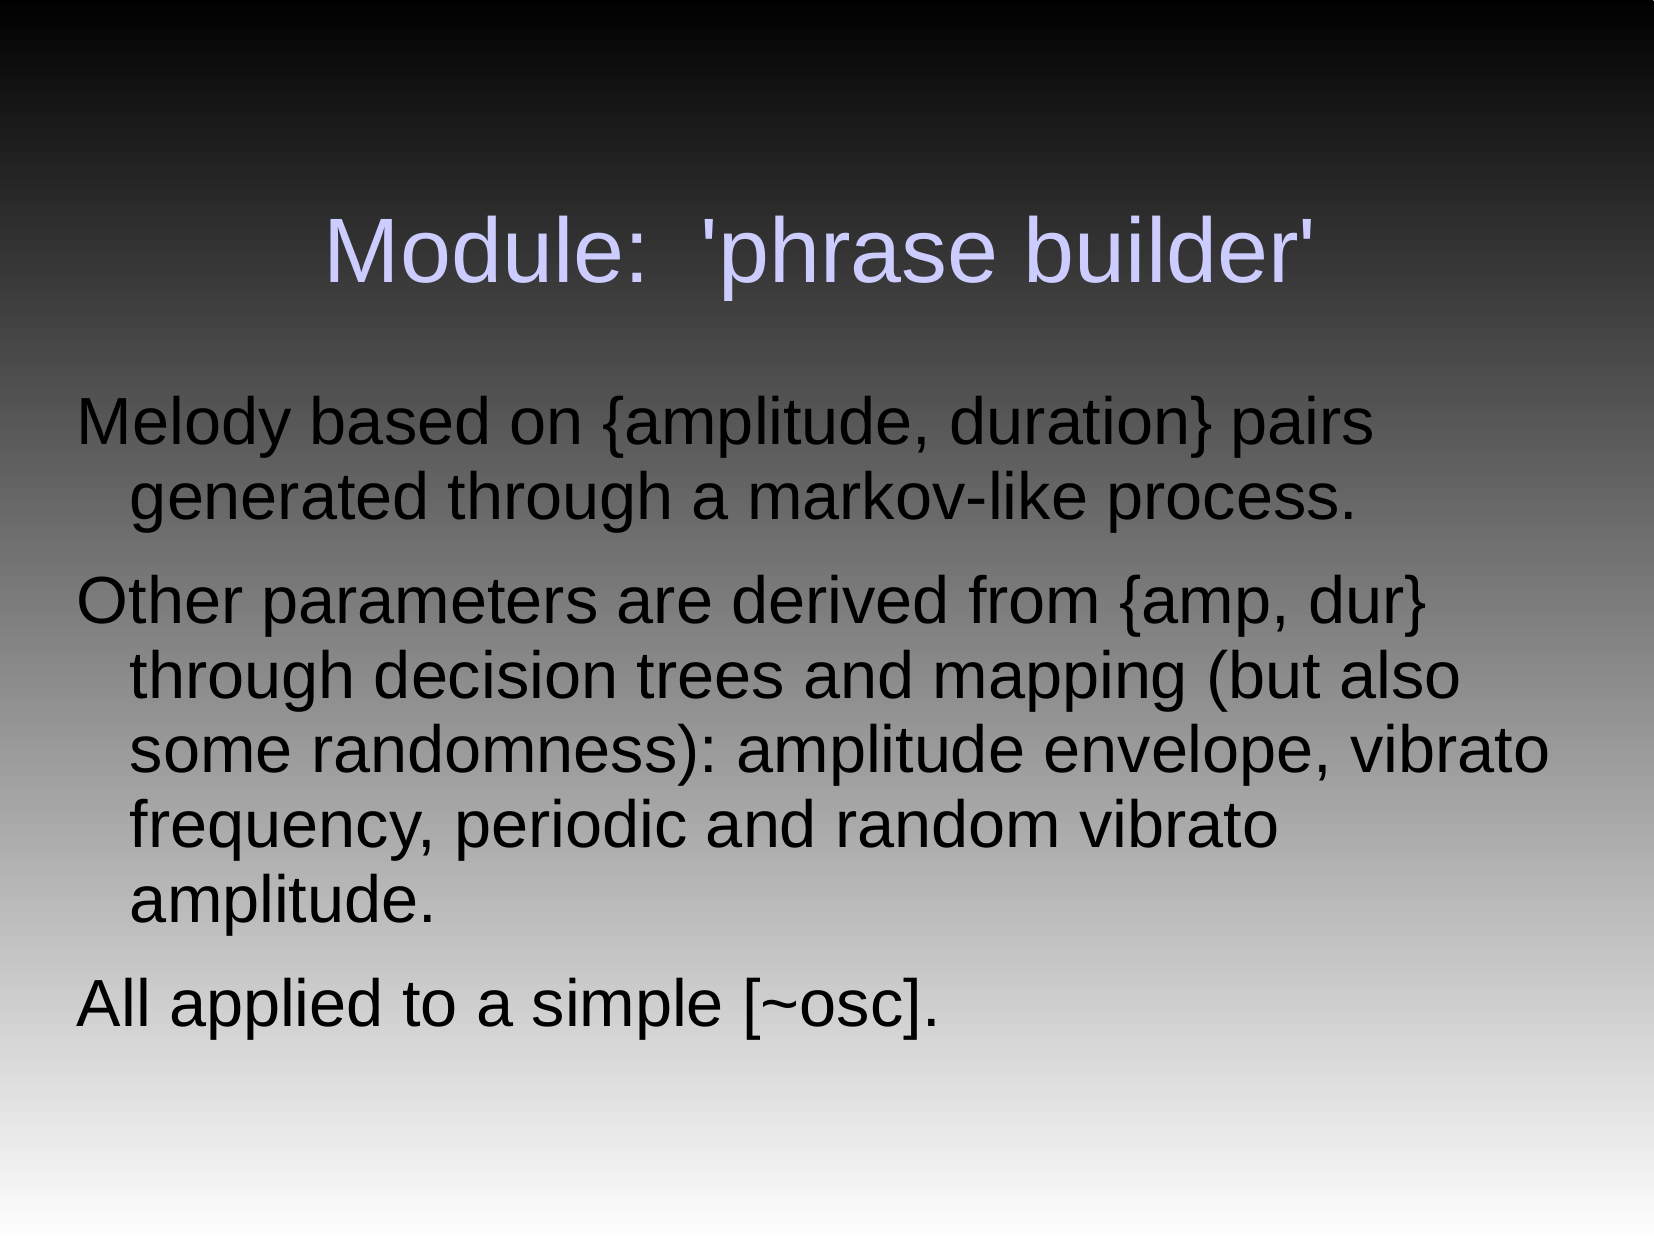

# Module: 'phrase builder'
Melody based on {amplitude, duration} pairs generated through a markov-like process.
Other parameters are derived from {amp, dur} through decision trees and mapping (but also some randomness): amplitude envelope, vibrato frequency, periodic and random vibrato amplitude.
All applied to a simple [~osc].